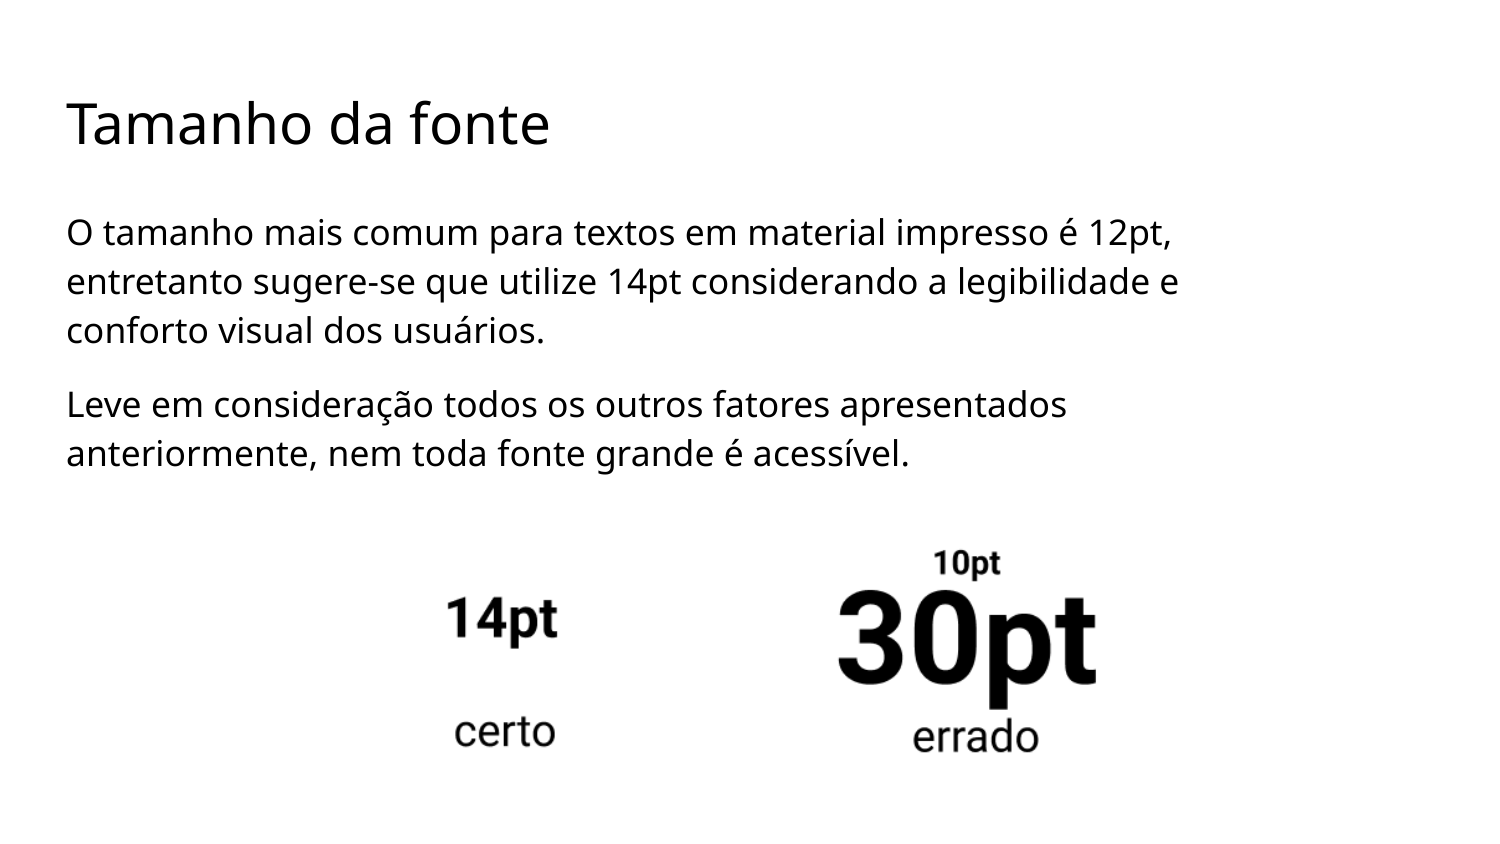

# Tamanho da fonte
O tamanho mais comum para textos em material impresso é 12pt, entretanto sugere-se que utilize 14pt considerando a legibilidade e conforto visual dos usuários.
Leve em consideração todos os outros fatores apresentados anteriormente, nem toda fonte grande é acessível.